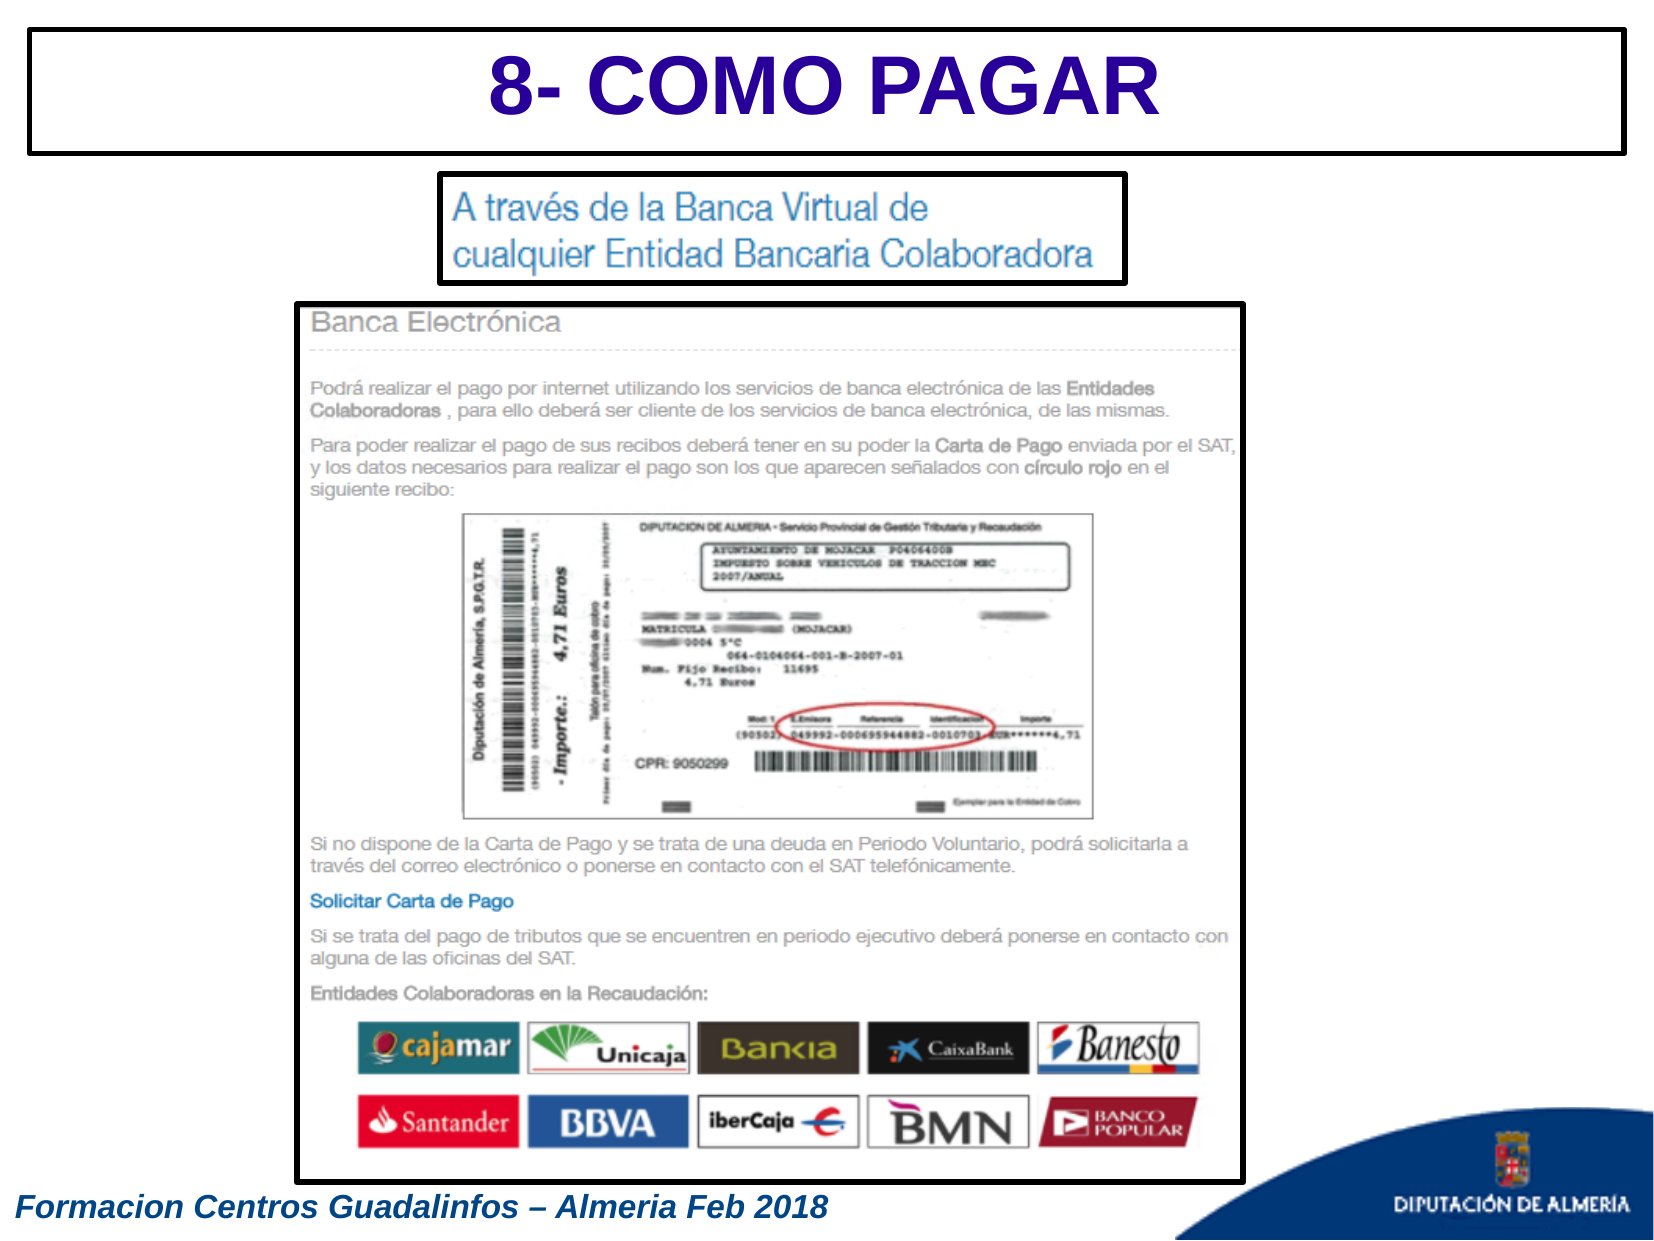

8- COMO PAGAR
Formacion Centros Guadalinfos – Almeria Feb 2018